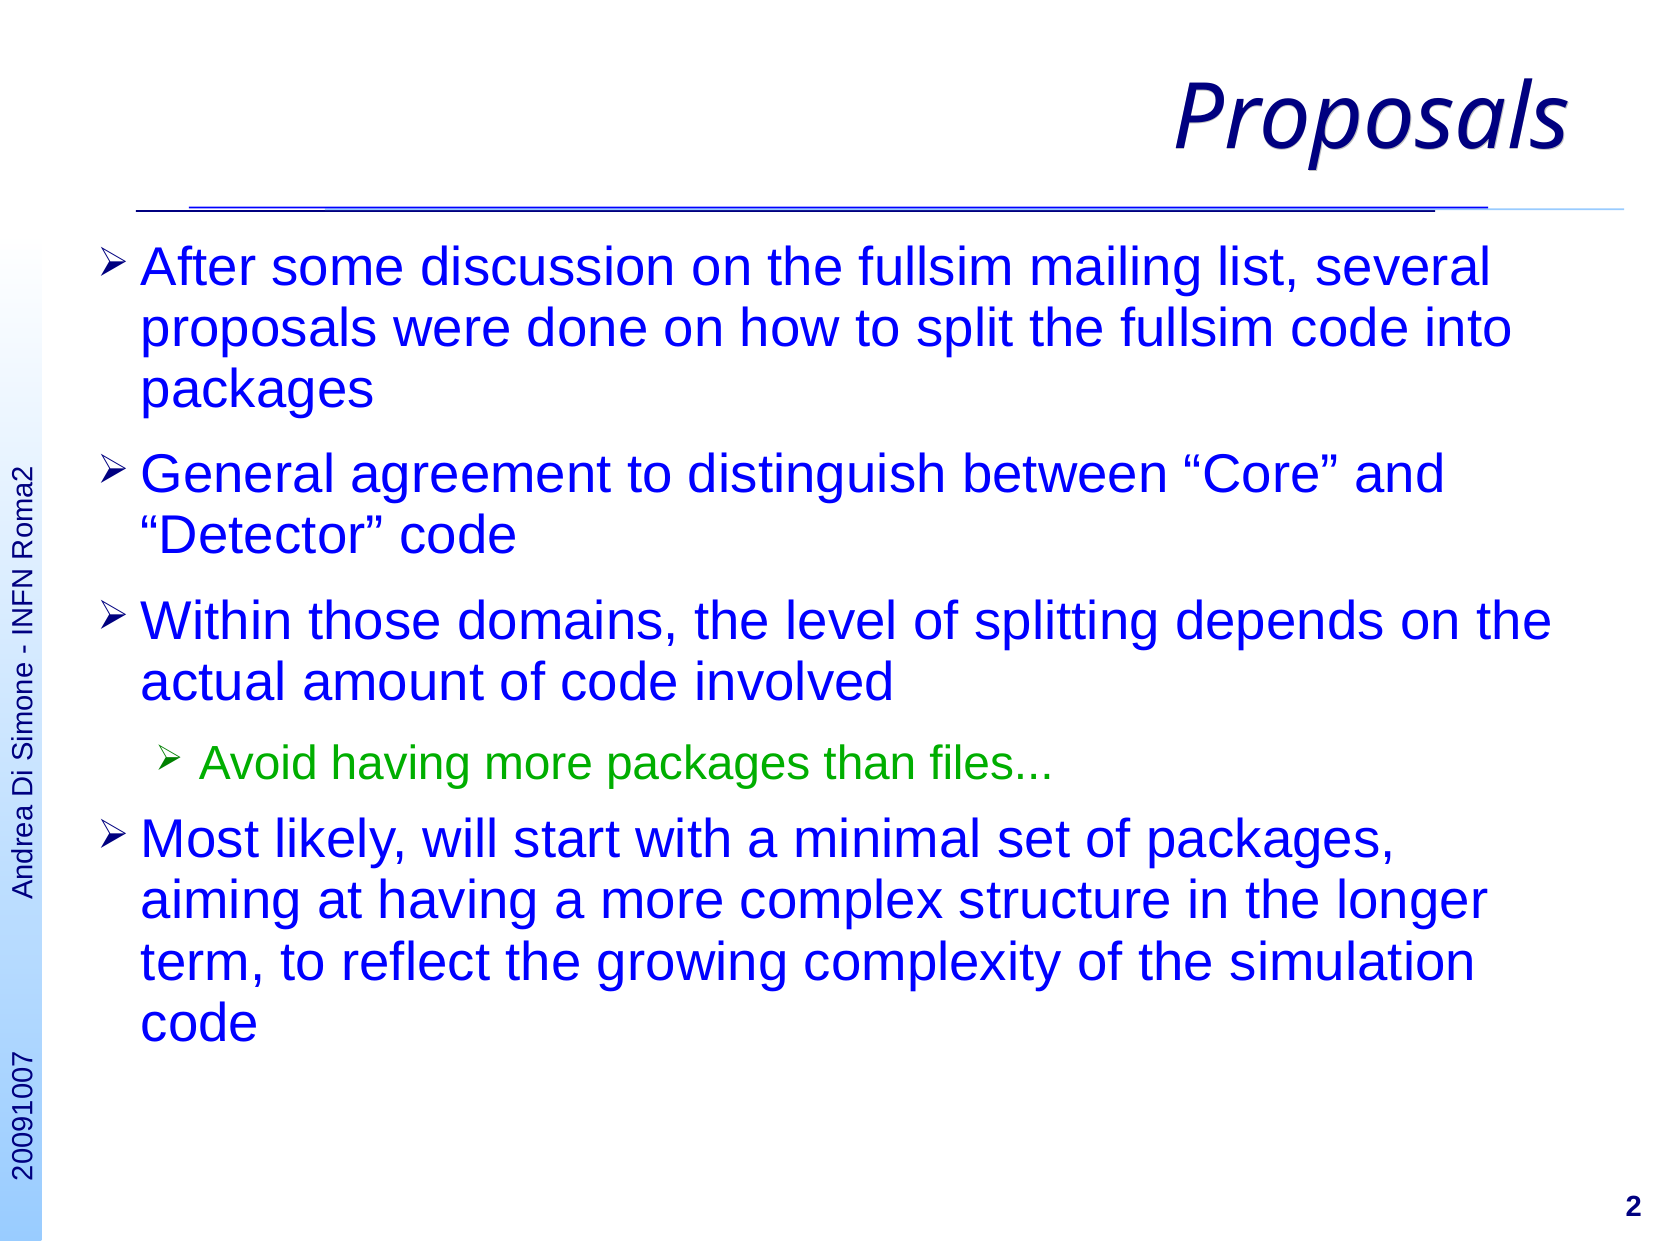

# Proposals
After some discussion on the fullsim mailing list, several proposals were done on how to split the fullsim code into packages
General agreement to distinguish between “Core” and “Detector” code
Within those domains, the level of splitting depends on the actual amount of code involved
Avoid having more packages than files...
Most likely, will start with a minimal set of packages, aiming at having a more complex structure in the longer term, to reflect the growing complexity of the simulation code
Andrea Di Simone - INFN Roma2
20091007
2